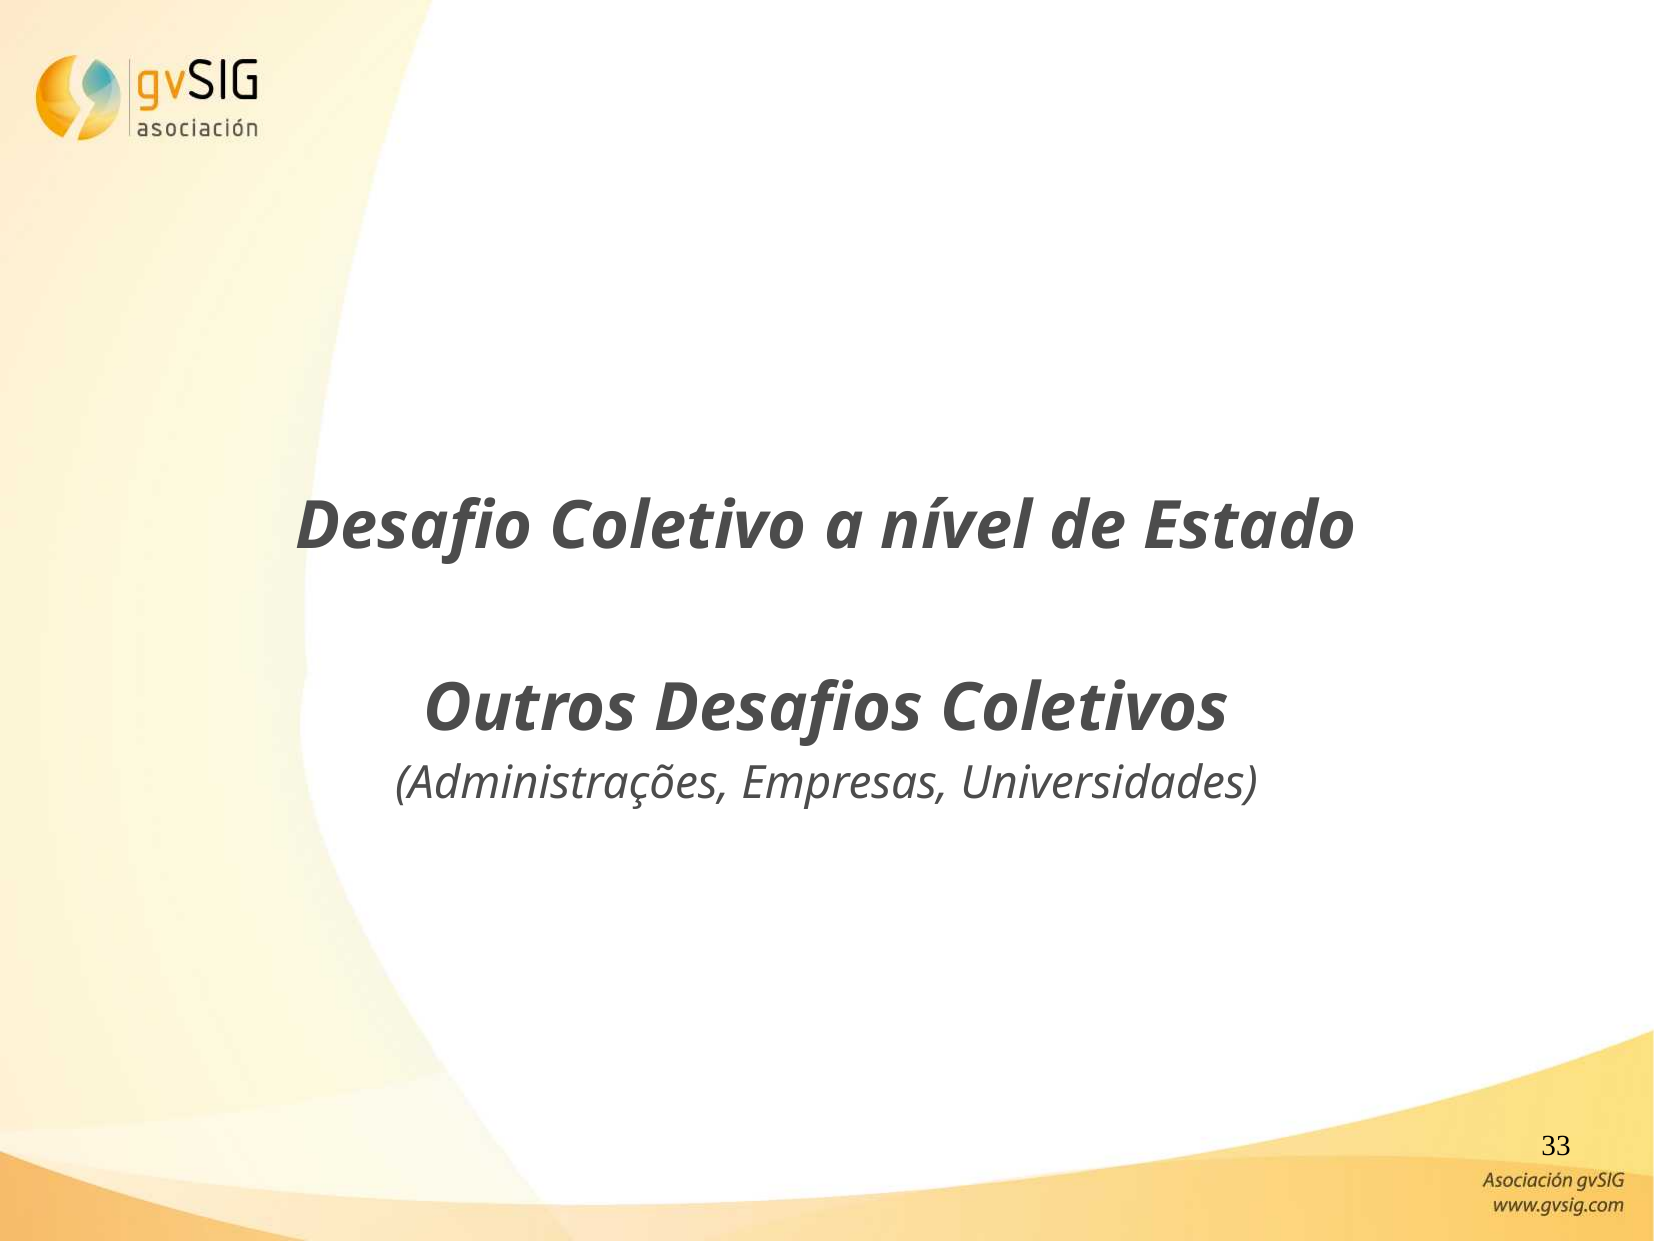

Desafio Coletivo a nível de Estado
Outros Desafios Coletivos
(Administrações, Empresas, Universidades)
33